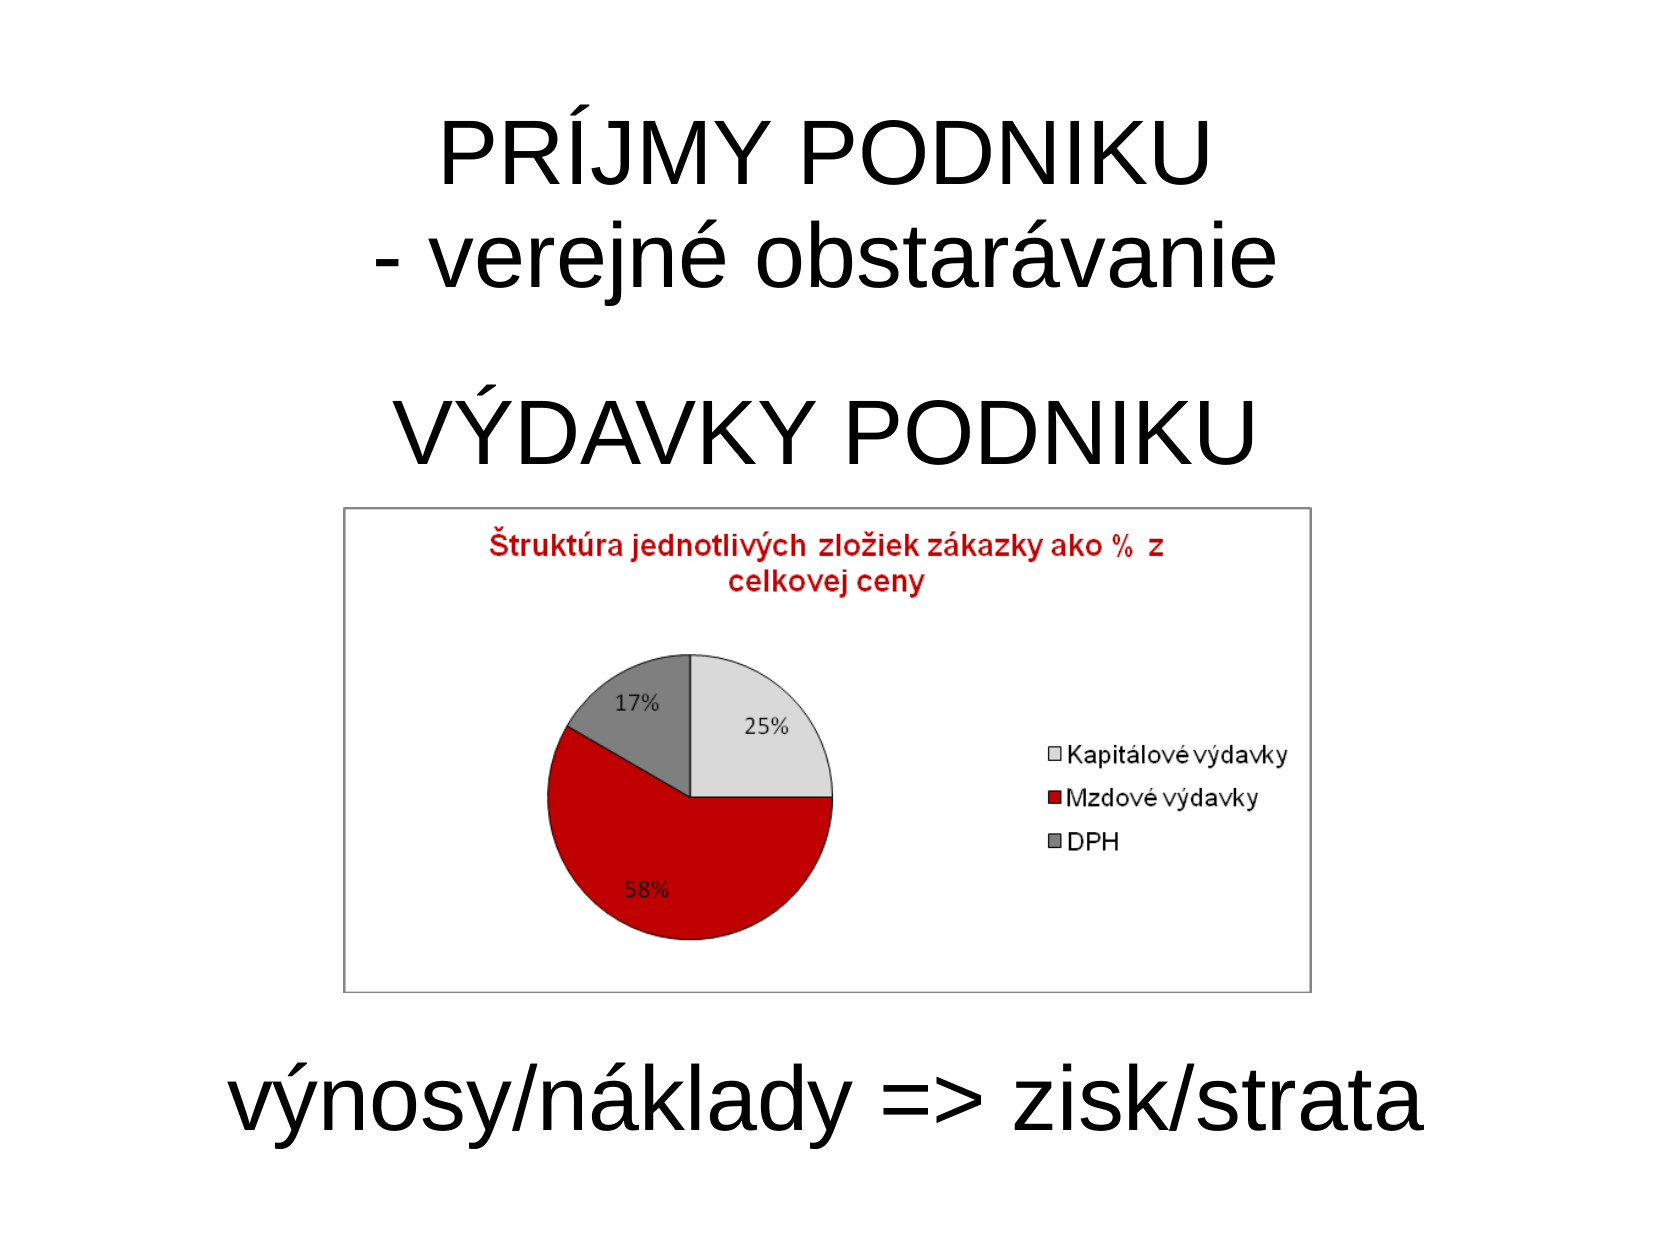

PRÍJMY PODNIKU
- verejné obstarávanie
VÝDAVKY PODNIKU
výnosy/náklady => zisk/strata